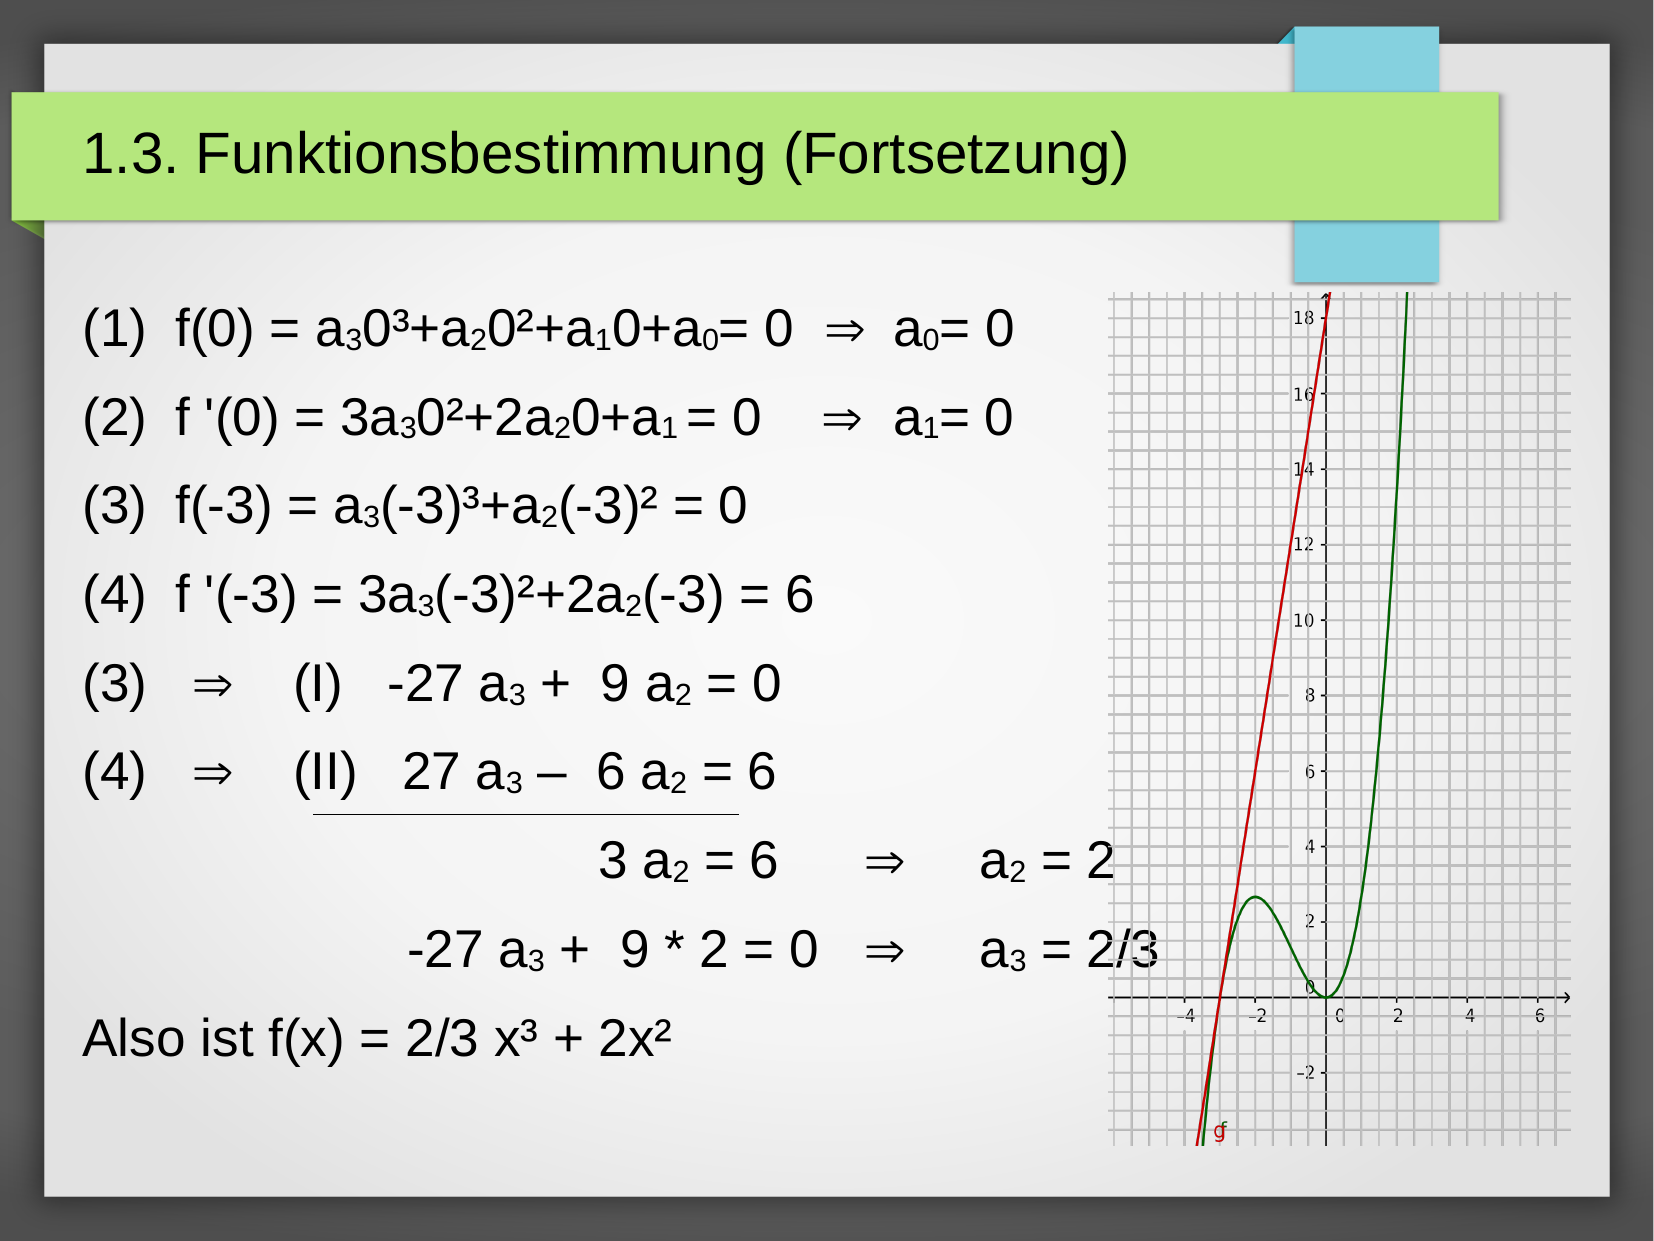

# 1.3. Funktionsbestimmung (Fortsetzung)
 f(0) = a30³+a20²+a10+a0= 0 ⇒ a0= 0
 f '(0) = 3a30²+2a20+a1 = 0 ⇒ a1= 0
 f(-3) = a3(-3)³+a2(-3)² = 0
 f '(-3) = 3a3(-3)²+2a2(-3) = 6
(3) ⇒ (I) -27 a3 + 9 a2 = 0
(4) ⇒ (II) 27 a3 – 6 a2 = 6
 3 a2 = 6 			 ⇒ a2 = 2
 -27 a3 + 9 * 2 = 0 ⇒ a3 = 2/3
Also ist f(x) = 2/3 x³ + 2x²